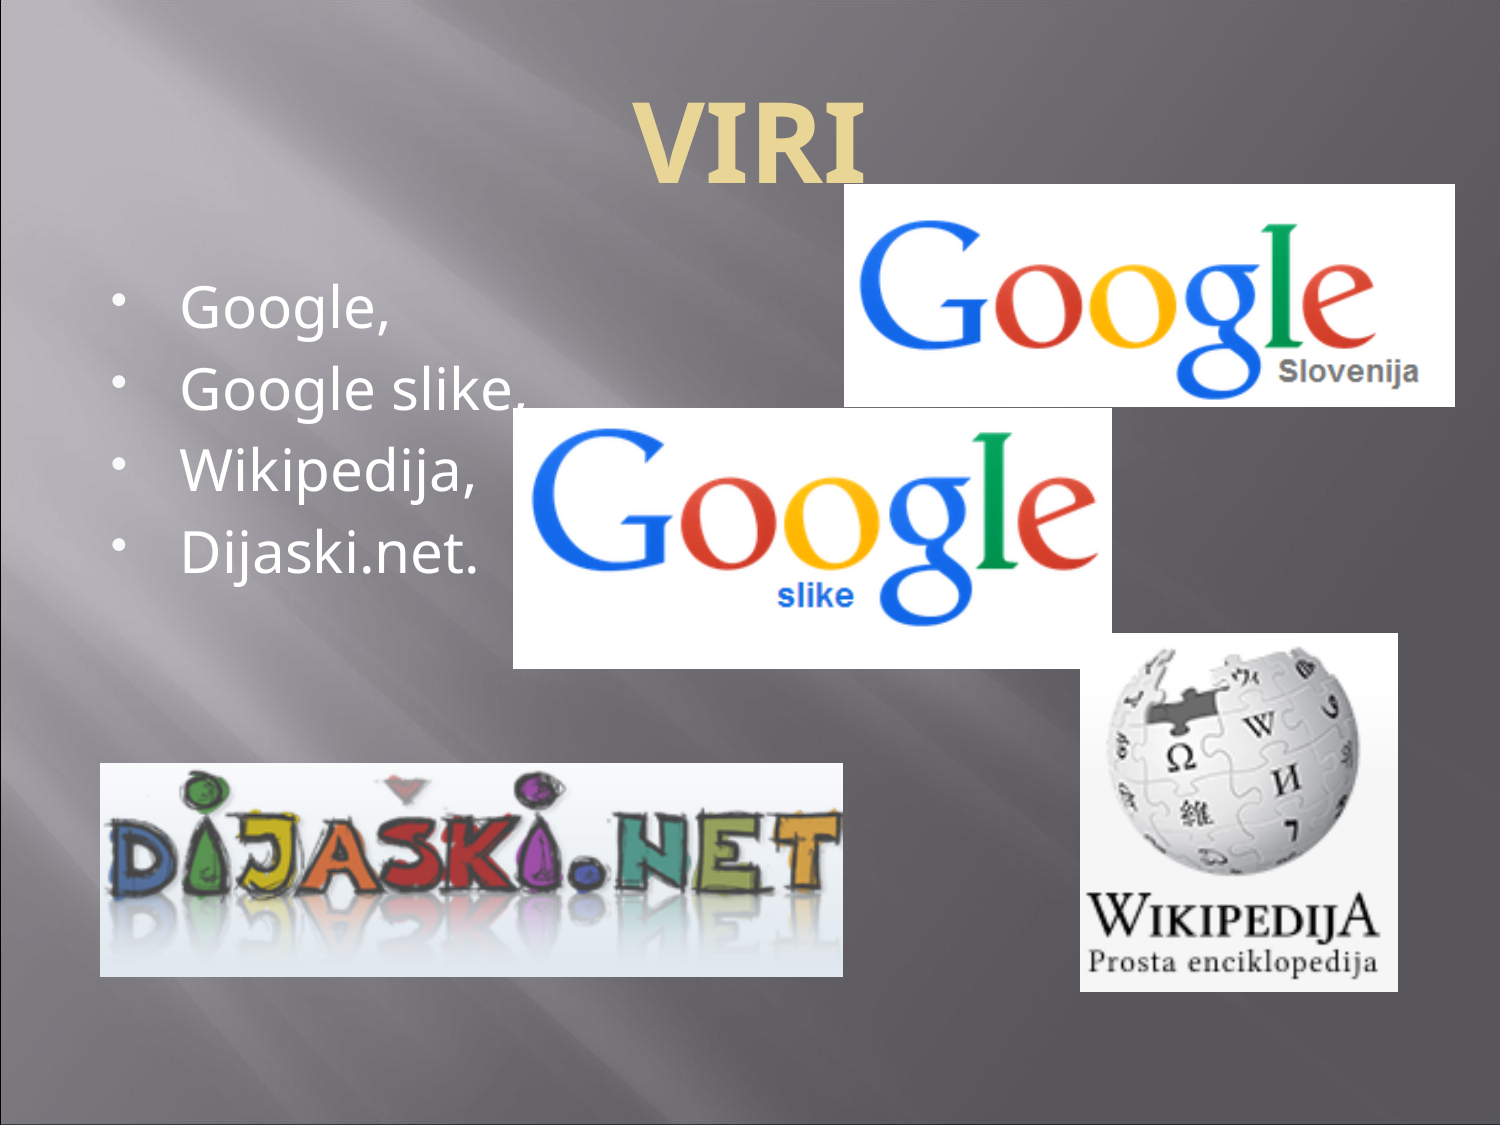

# VIRI
Google,
Google slike,
Wikipedija,
Dijaski.net.